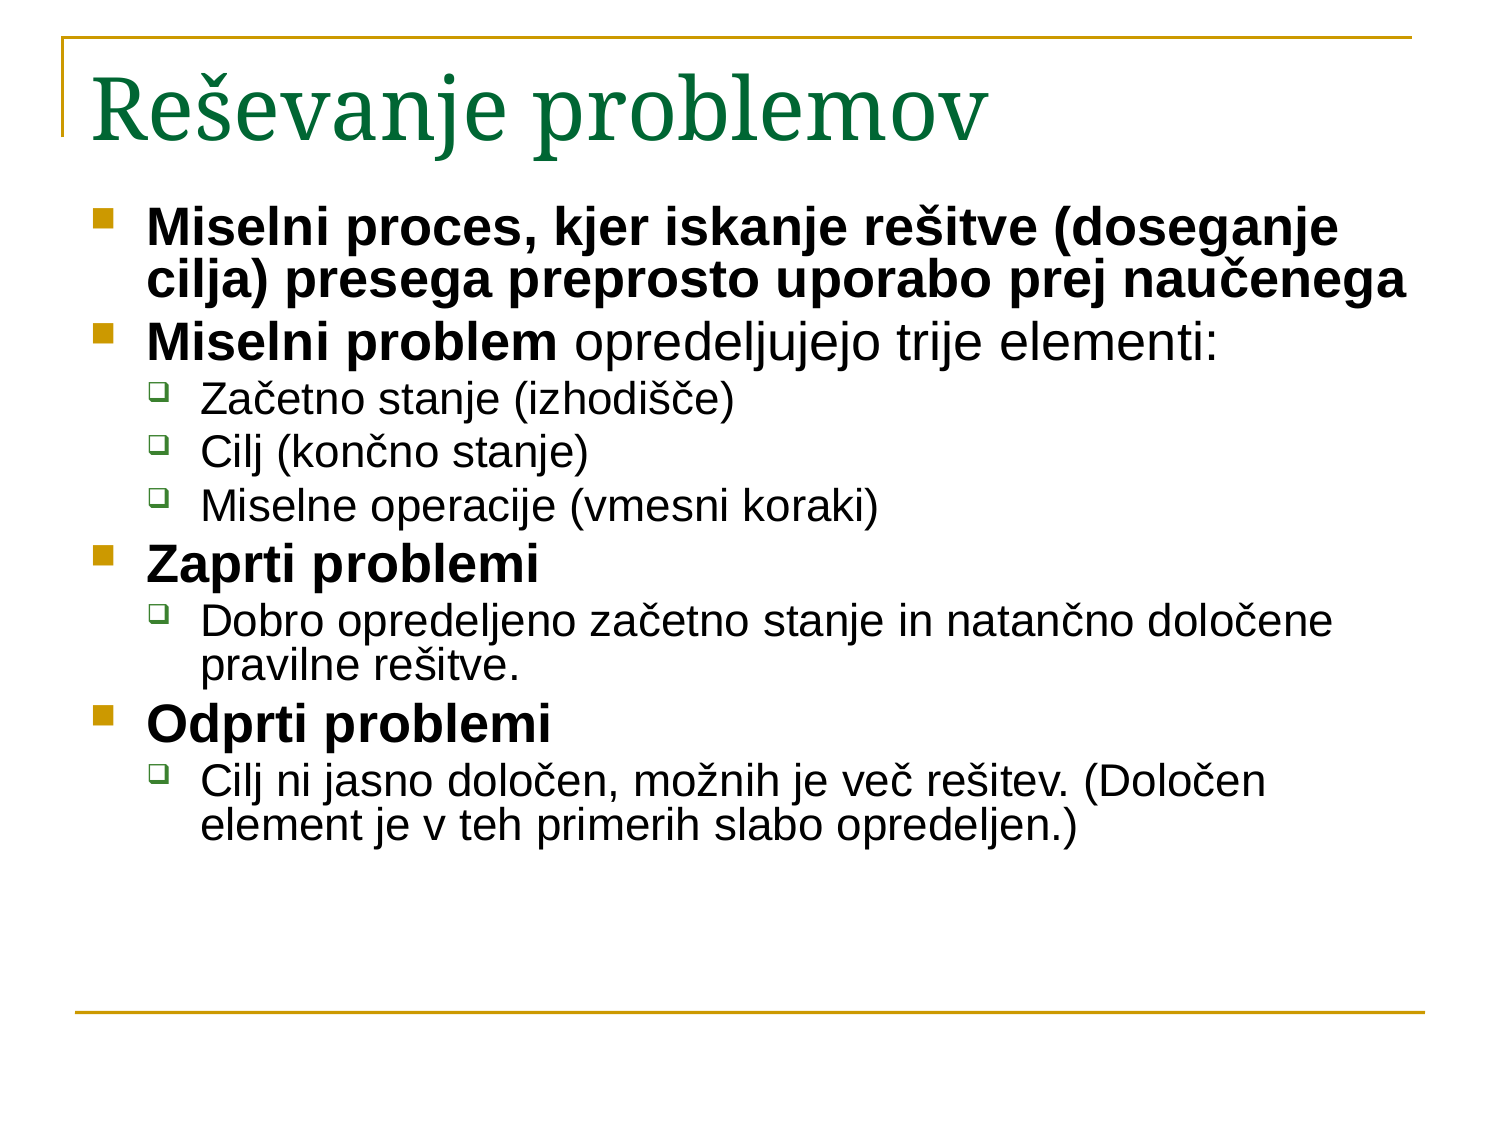

# Reševanje problemov
Miselni proces, kjer iskanje rešitve (doseganje cilja) presega preprosto uporabo prej naučenega
Miselni problem opredeljujejo trije elementi:
Začetno stanje (izhodišče)
Cilj (končno stanje)
Miselne operacije (vmesni koraki)
Zaprti problemi
Dobro opredeljeno začetno stanje in natančno določene pravilne rešitve.
Odprti problemi
Cilj ni jasno določen, možnih je več rešitev. (Določen element je v teh primerih slabo opredeljen.)